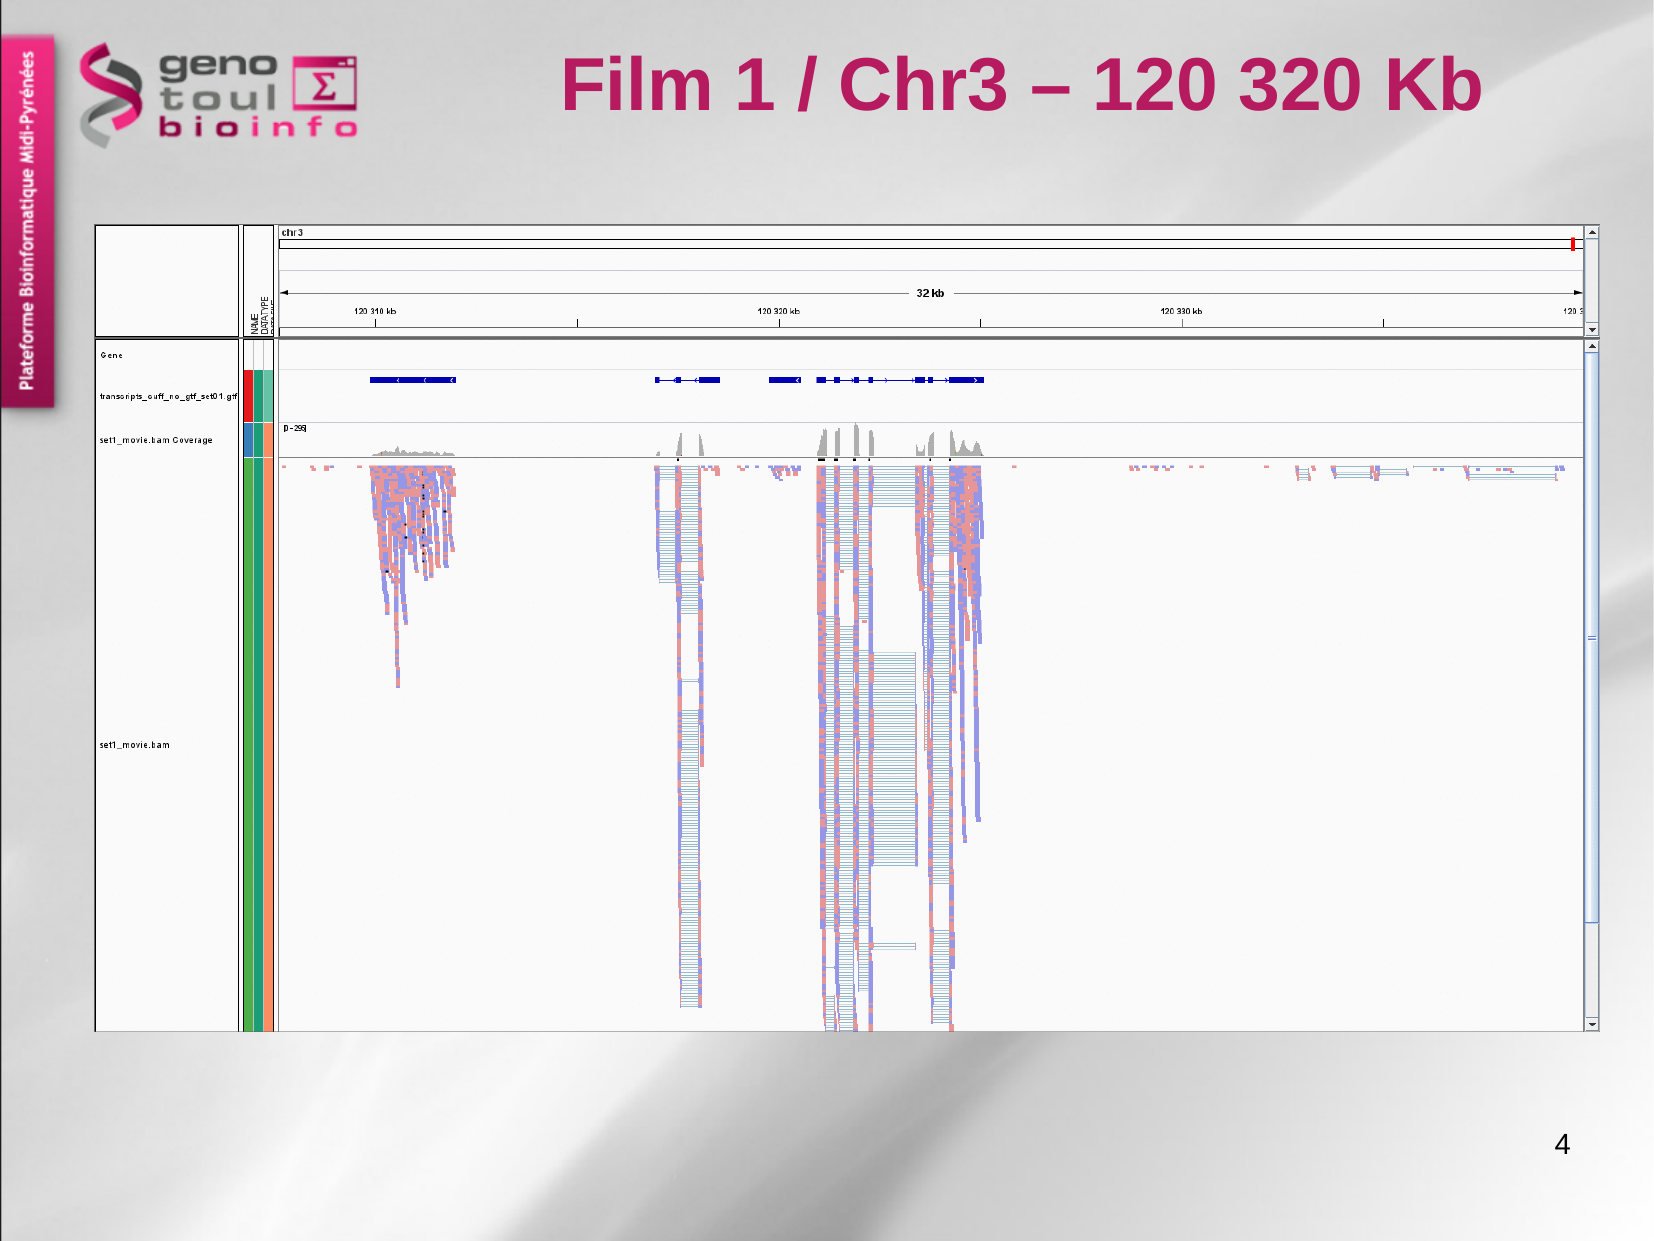

# Film 1 / Chr3 – 120 320 Kb